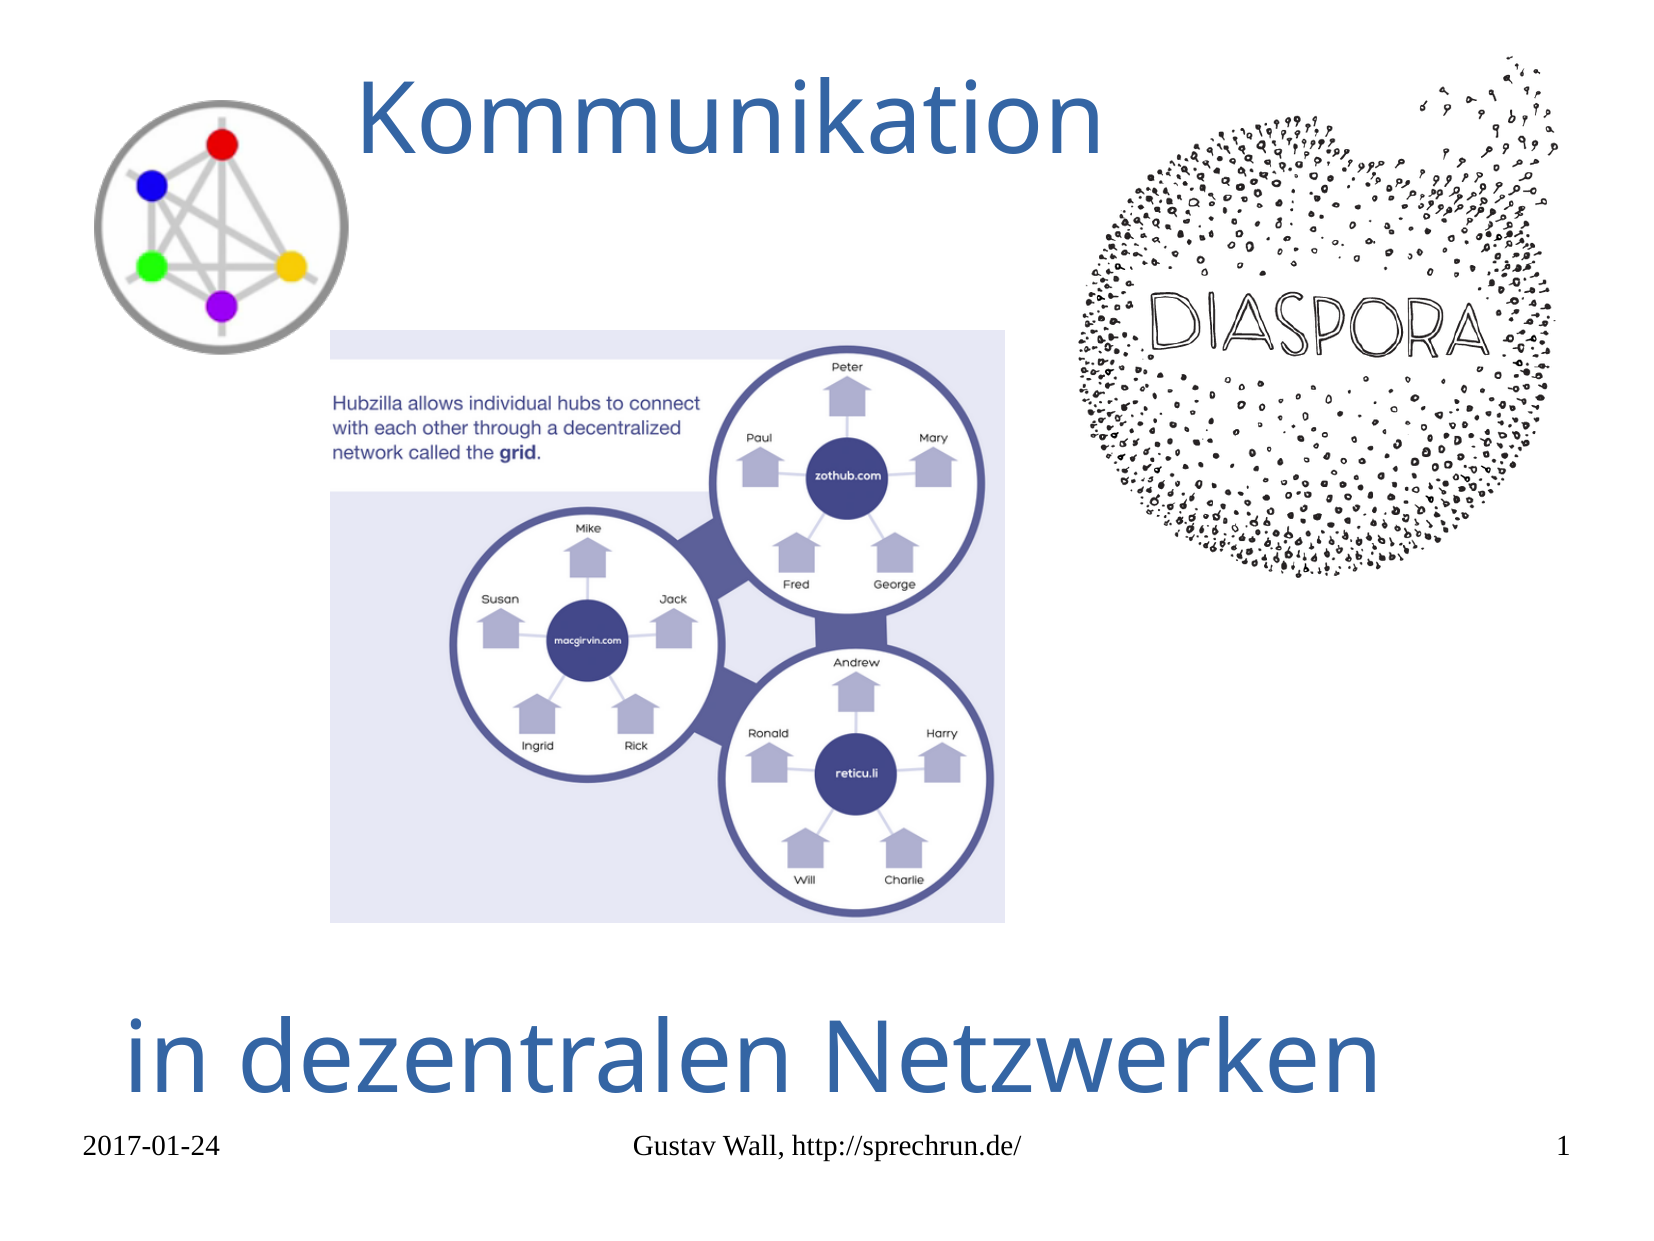

Kommunikation
# in dezentralen Netzwerken
2017-01-24
Gustav Wall, http://sprechrun.de/
1